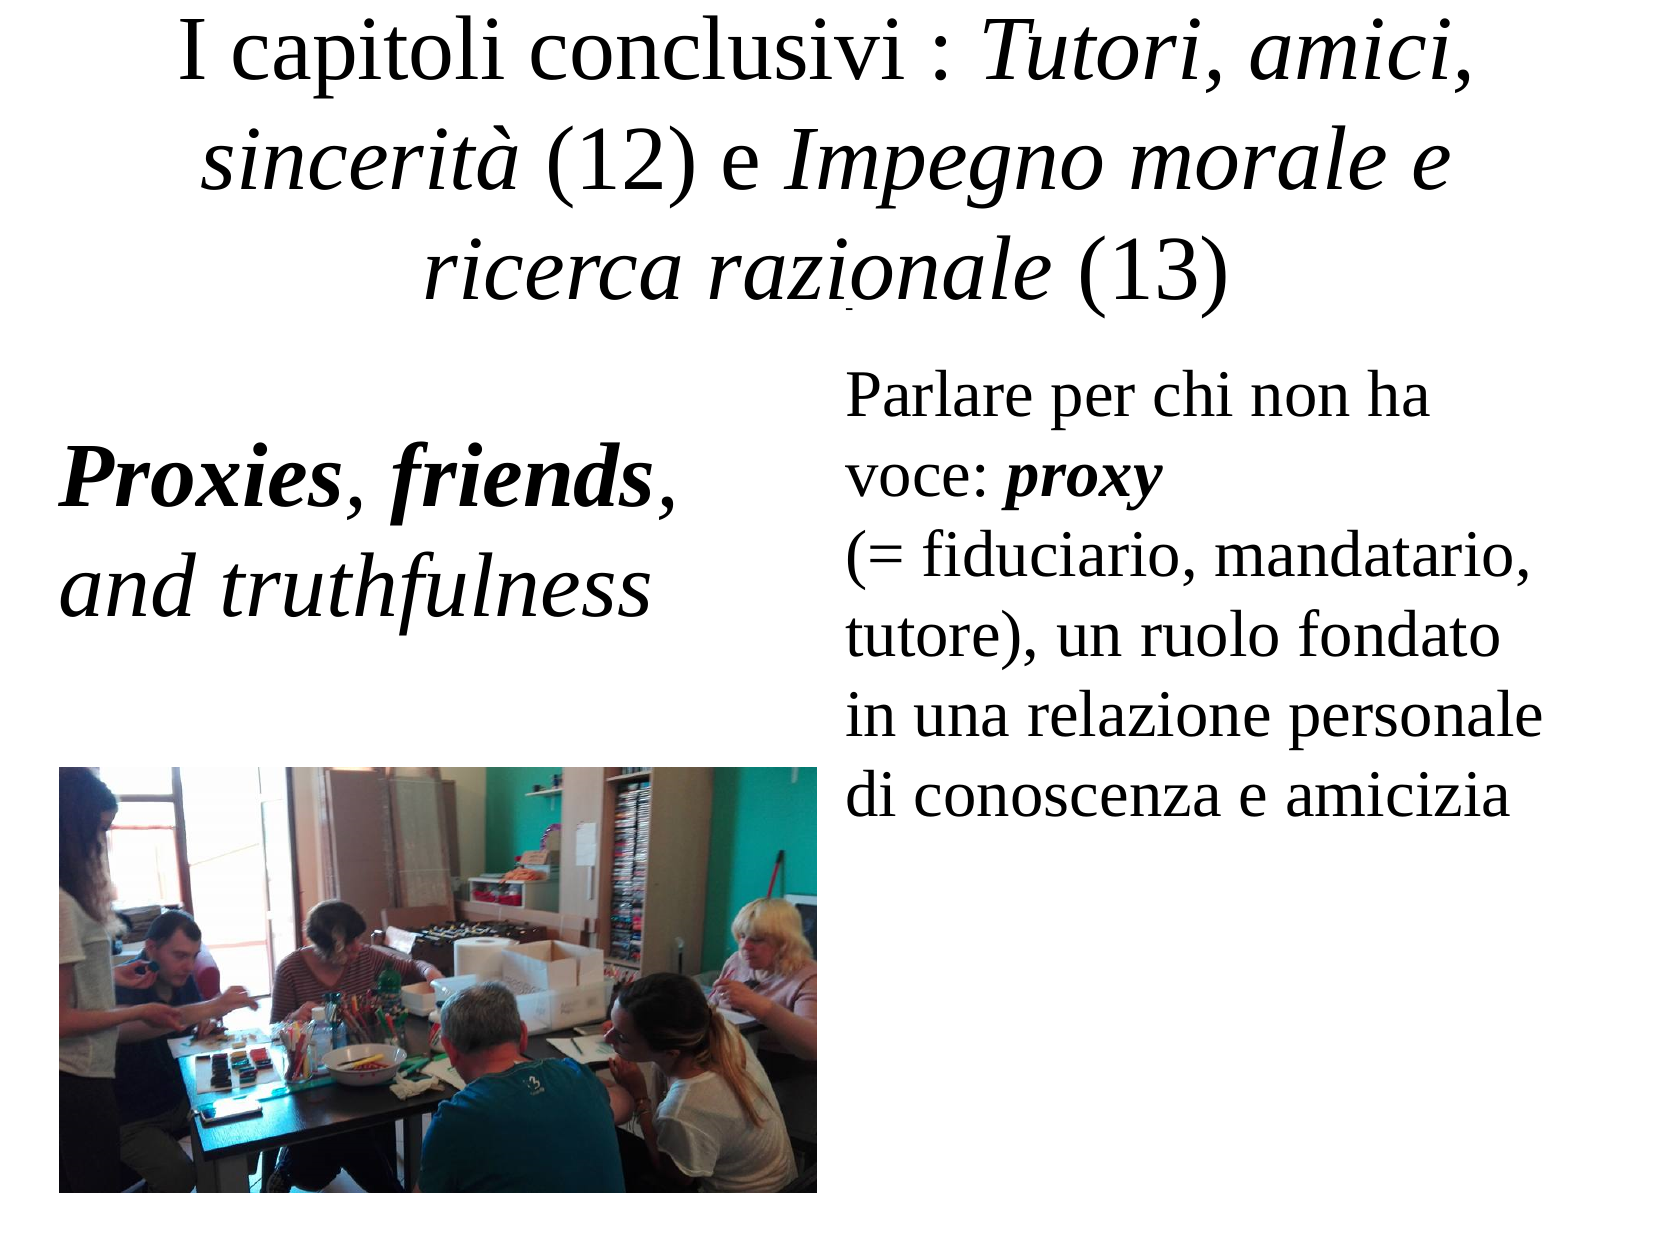

# I capitoli conclusivi : Tutori, amici, sincerità (12) e Impegno morale e ricerca razionale (13)
-
Parlare per chi non ha voce: proxy (= fiduciario, mandatario, tutore), un ruolo fondato in una relazione personale di conoscenza e amicizia
Proxies, friends, and truthfulness